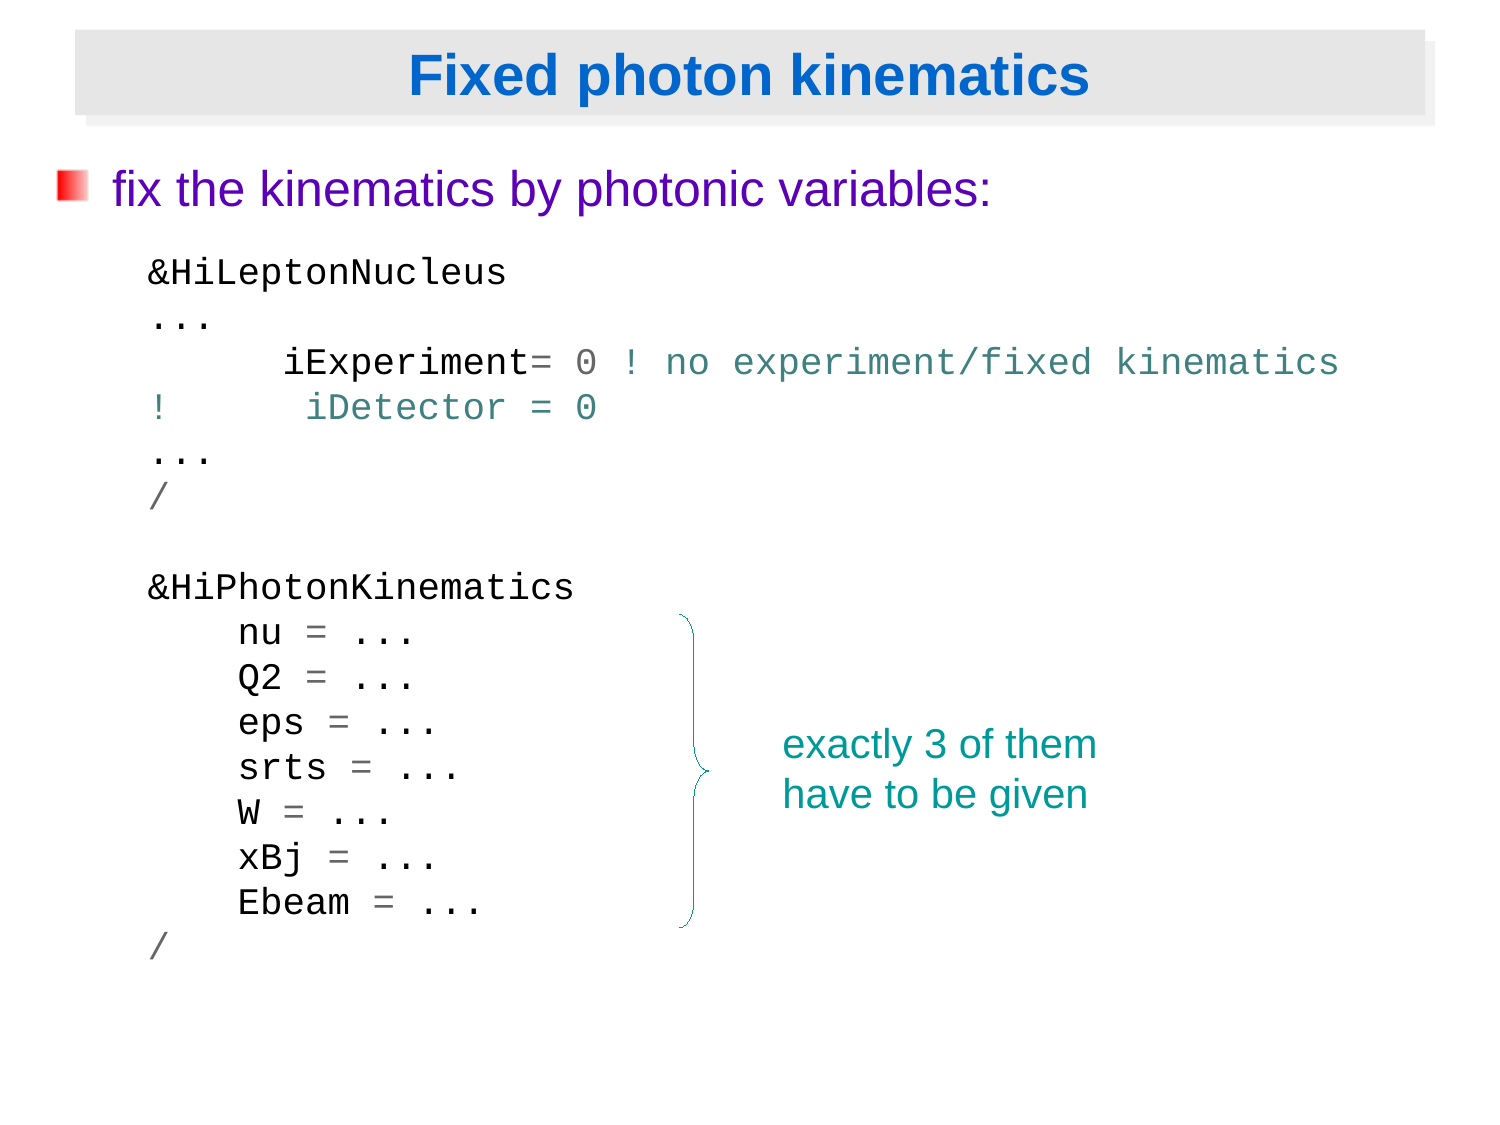

# Fixed photon kinematics
fix the kinematics by photonic variables:
&HiLeptonNucleus
...
 iExperiment= 0 ! no experiment/fixed kinematics
! iDetector = 0
...
/
&HiPhotonKinematics
 nu = ...
 Q2 = ...
 eps = ...
 srts = ...
 W = ...
 xBj = ...
 Ebeam = ...
/
exactly 3 of them
have to be given